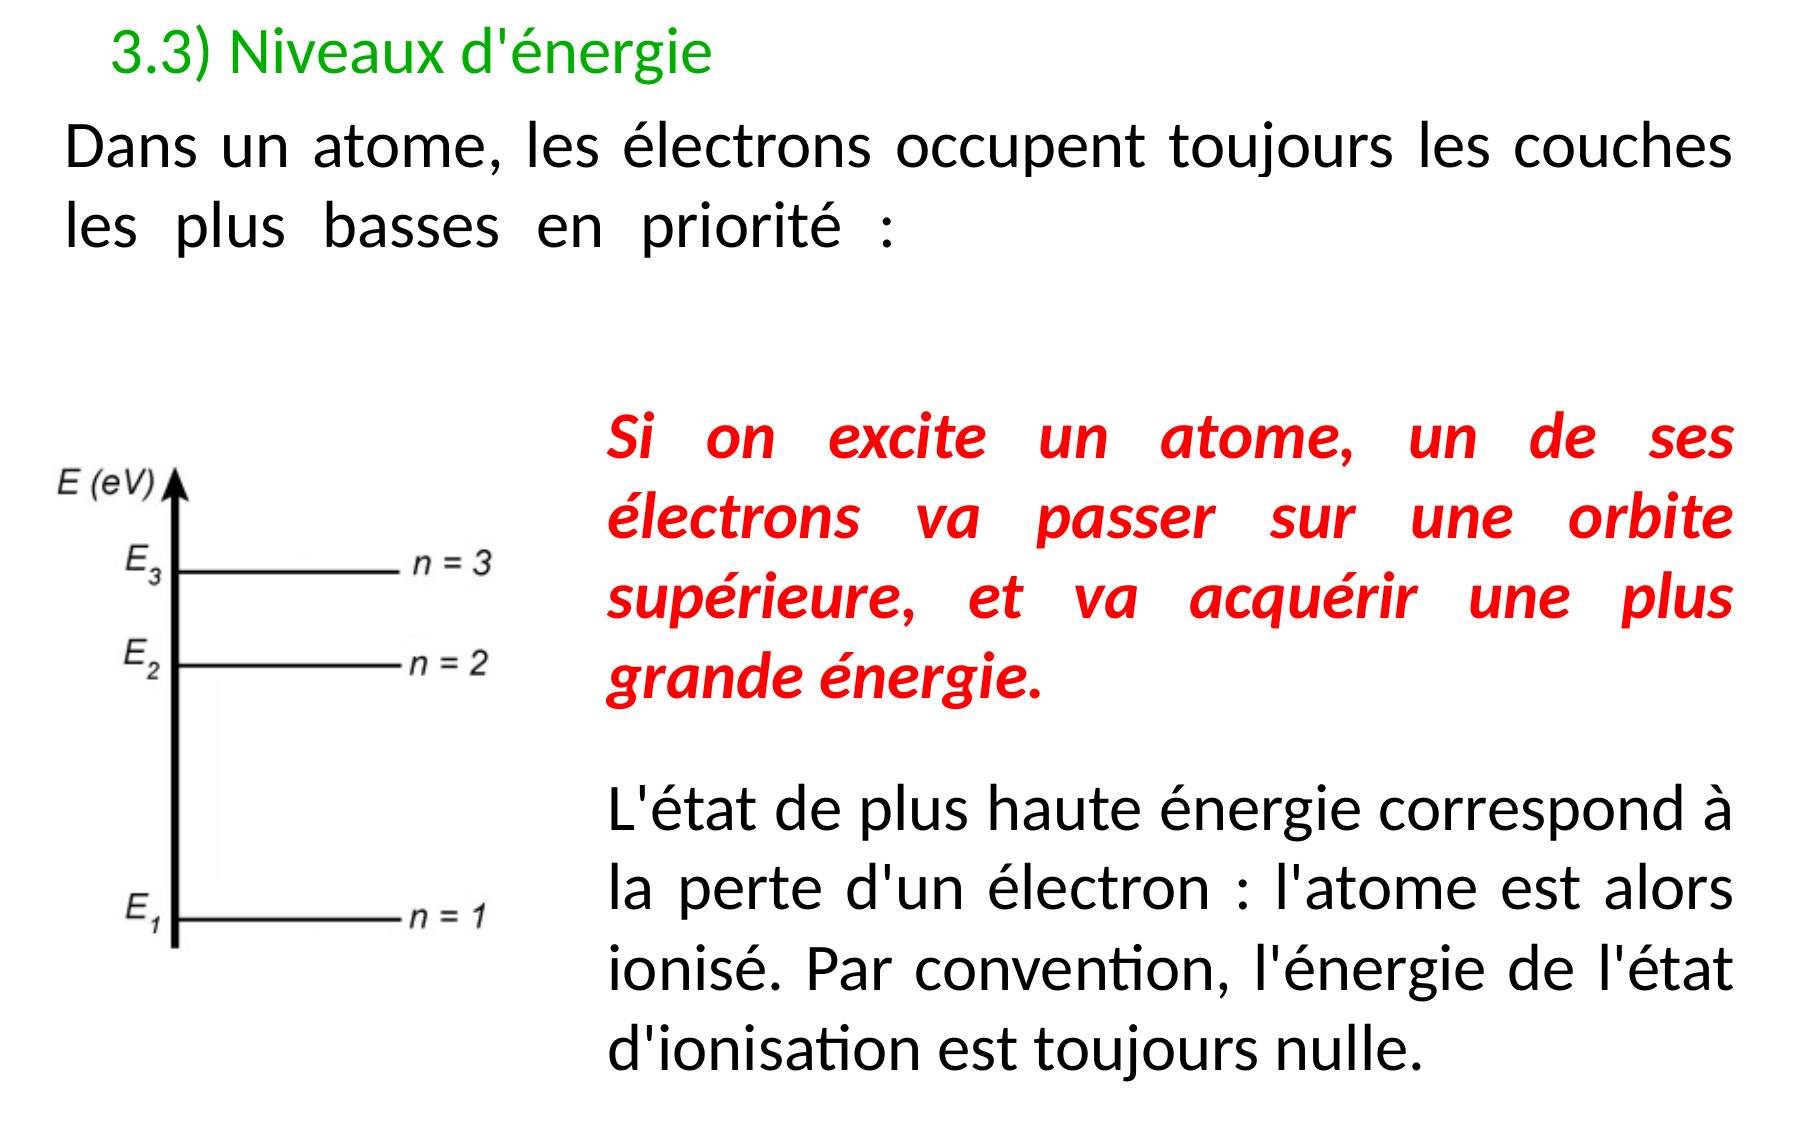

# 3.3) Niveaux d'énergie
Dans un atome, les électrons occupent toujours les couches les plus basses en priorité : c'est l'état fondamental de l'atome.
Si on excite un atome, un de ses électrons va passer sur une orbite supérieure, et va acquérir une plus grande énergie.
L'état de plus haute énergie correspond à la perte d'un électron : l'atome est alors ionisé. Par convention, l'énergie de l'état d'ionisation est toujours nulle.